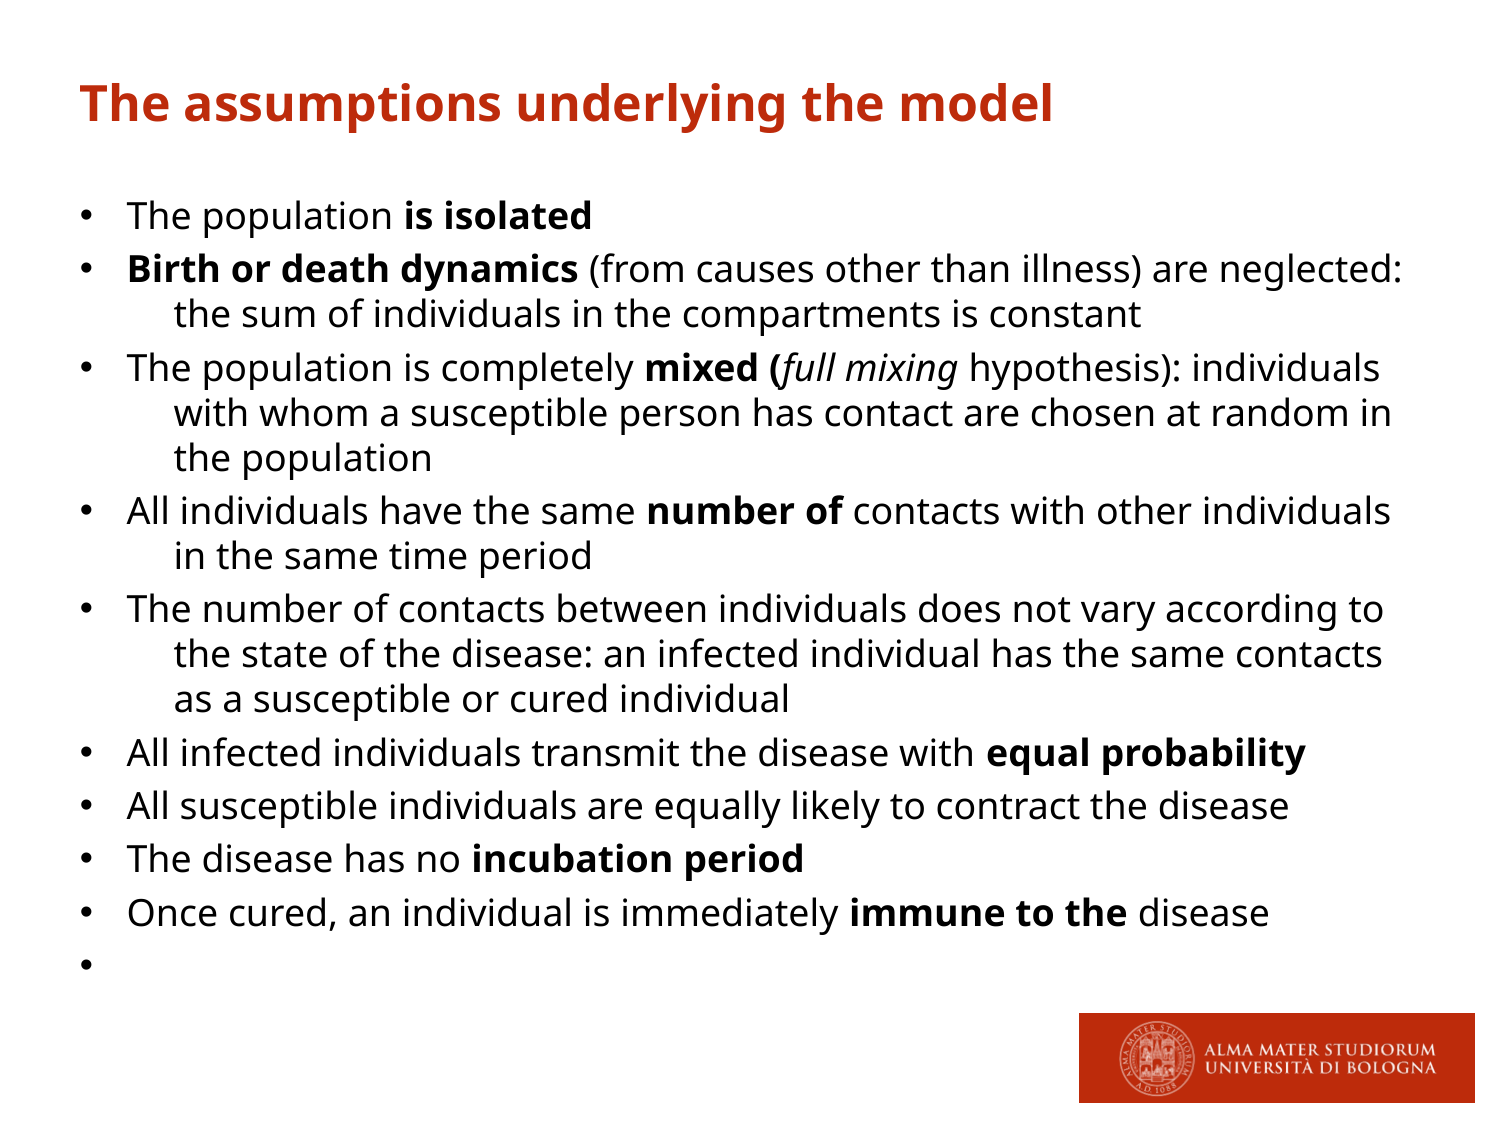

# The assumptions underlying the model
The population is isolated
Birth or death dynamics (from causes other than illness) are neglected: the sum of individuals in the compartments is constant
The population is completely mixed (full mixing hypothesis): individuals with whom a susceptible person has contact are chosen at random in the population
All individuals have the same number of contacts with other individuals in the same time period
The number of contacts between individuals does not vary according to the state of the disease: an infected individual has the same contacts as a susceptible or cured individual
All infected individuals transmit the disease with equal probability
All susceptible individuals are equally likely to contract the disease
The disease has no incubation period
Once cured, an individual is immediately immune to the disease